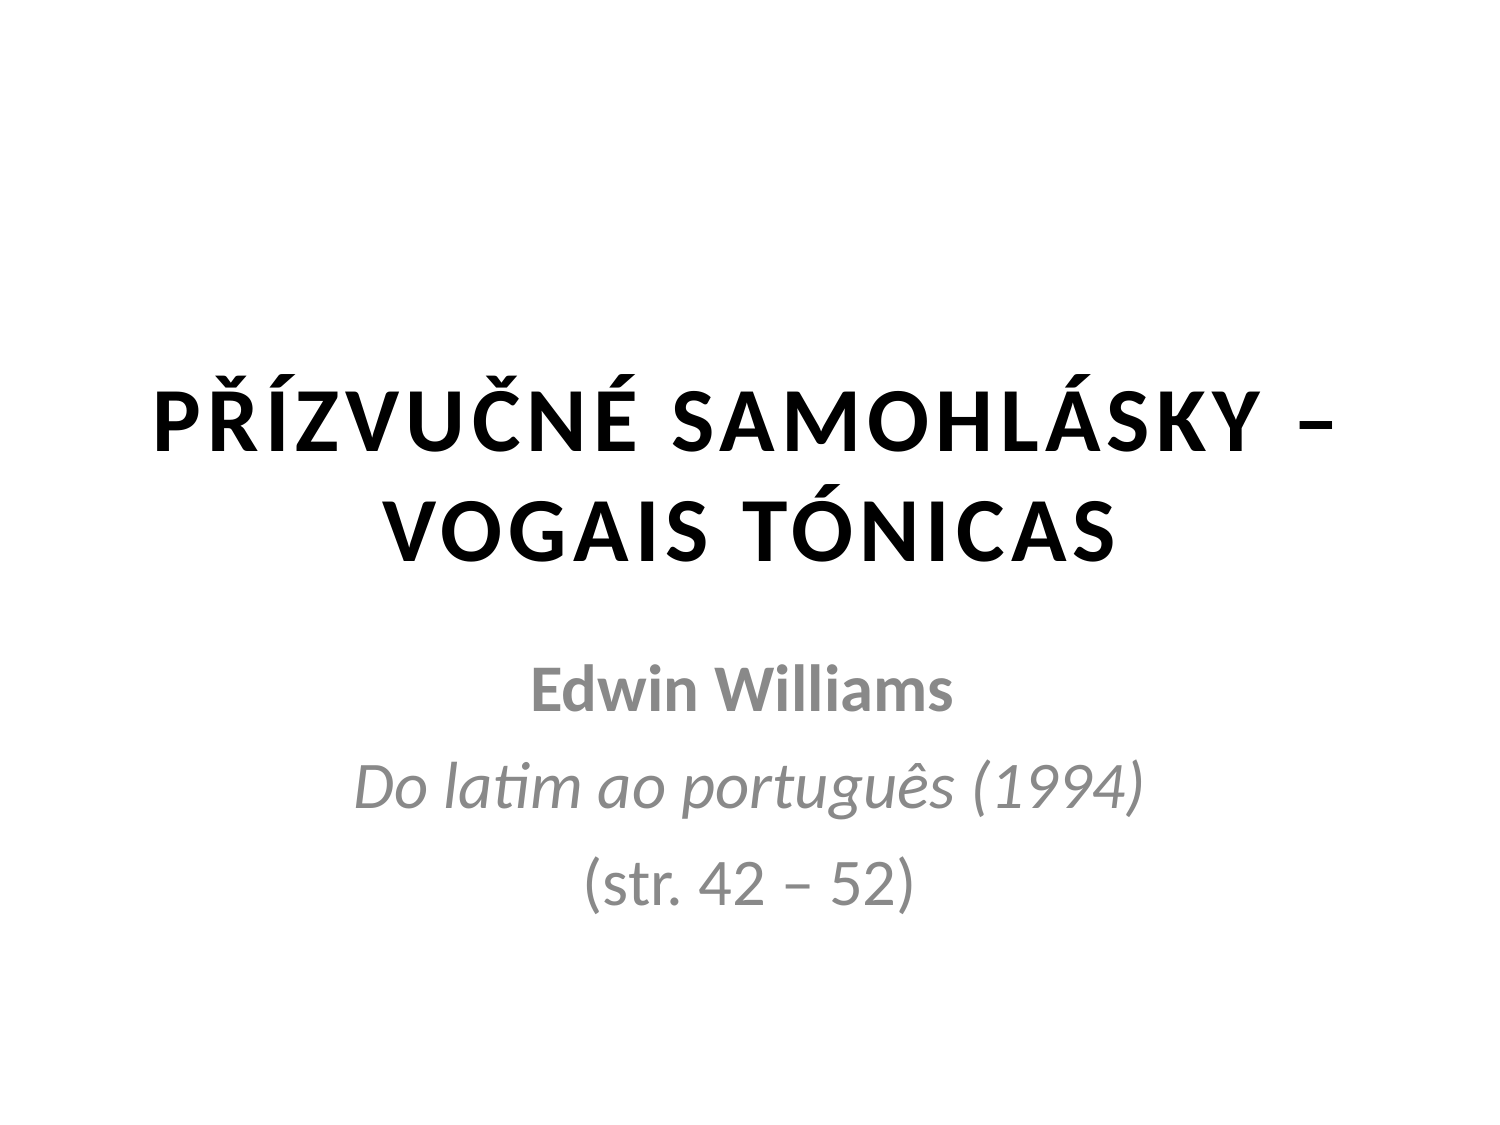

# PŘÍZVUČNÉ SAMOHLÁSKY – VOGAIS TÓNICAS
Edwin Williams
Do latim ao português (1994)
(str. 42 – 52)